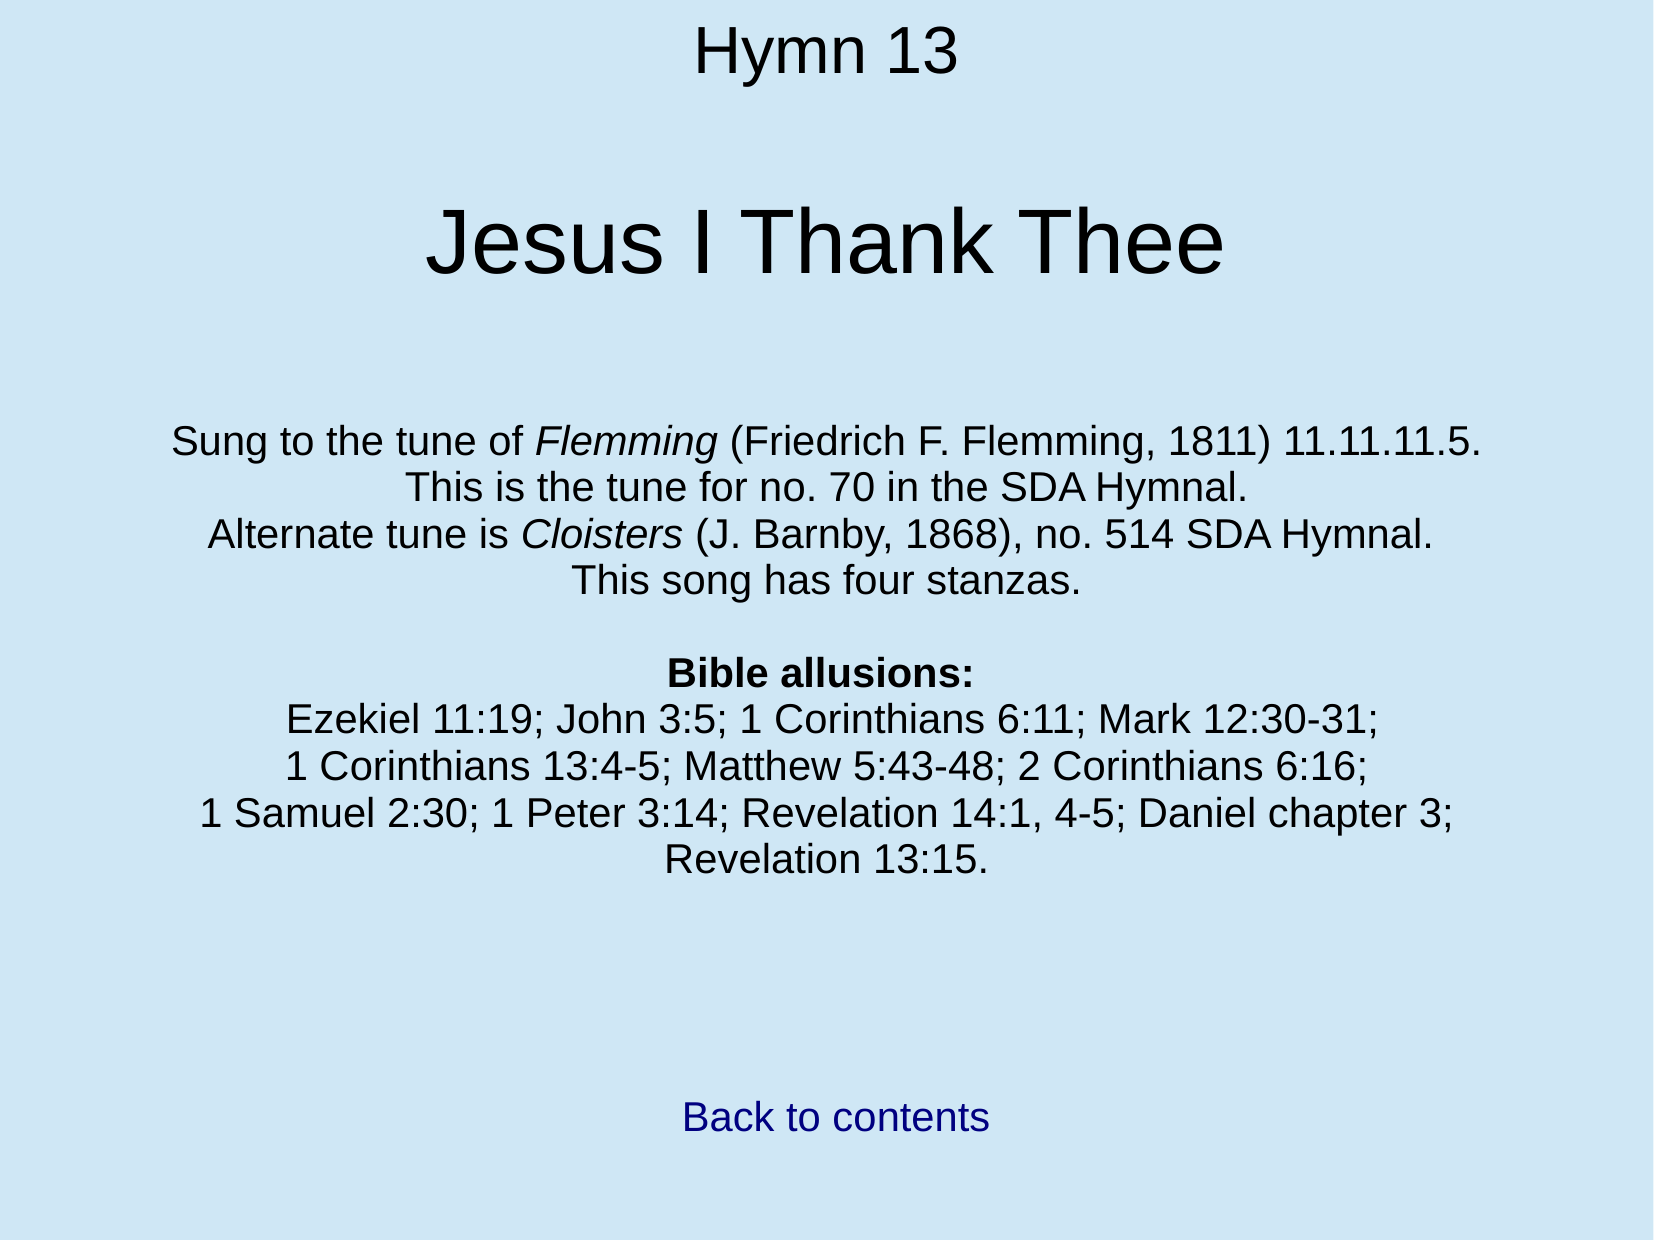

# Hymn 13 Jesus I Thank Thee
Sung to the tune of Flemming (Friedrich F. Flemming, 1811) 11.11.11.5.
This is the tune for no. 70 in the SDA Hymnal.
Alternate tune is Cloisters (J. Barnby, 1868), no. 514 SDA Hymnal.
This song has four stanzas.
Bible allusions:
 Ezekiel 11:19; John 3:5; 1 Corinthians 6:11; Mark 12:30-31;
1 Corinthians 13:4-5; Matthew 5:43-48; 2 Corinthians 6:16;
1 Samuel 2:30; 1 Peter 3:14; Revelation 14:1, 4-5; Daniel chapter 3;
Revelation 13:15.
 Back to contents